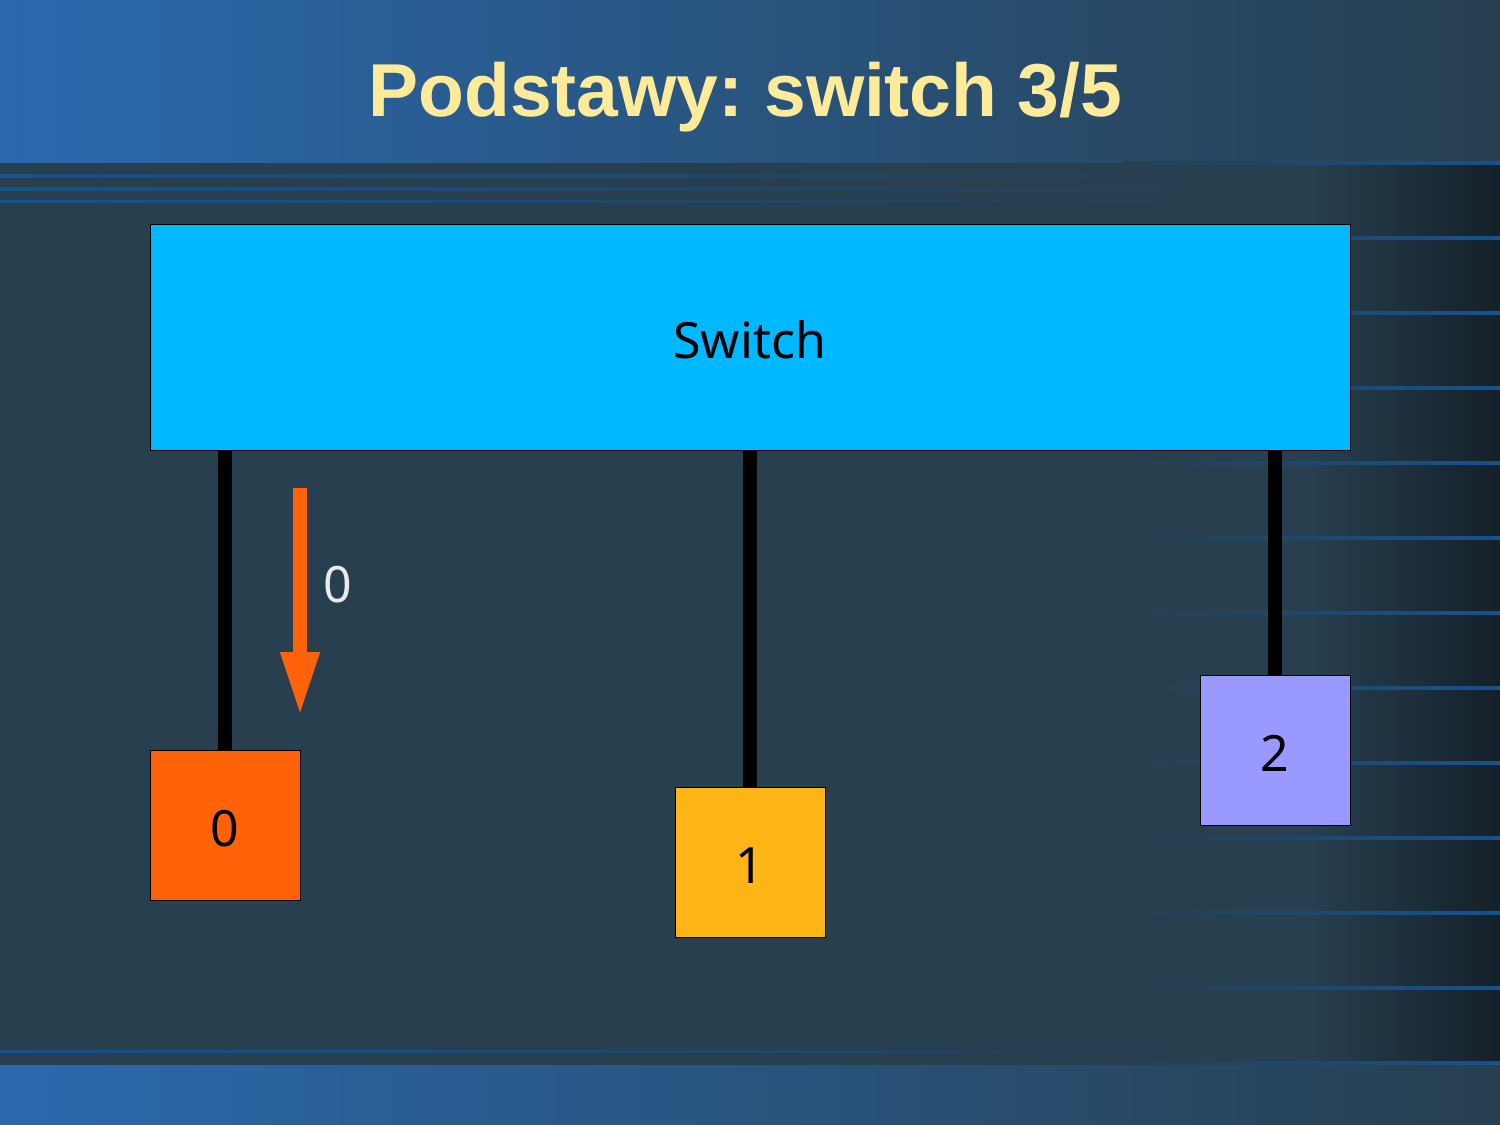

# Podstawy: switch 3/5
Switch
0
2
0
1